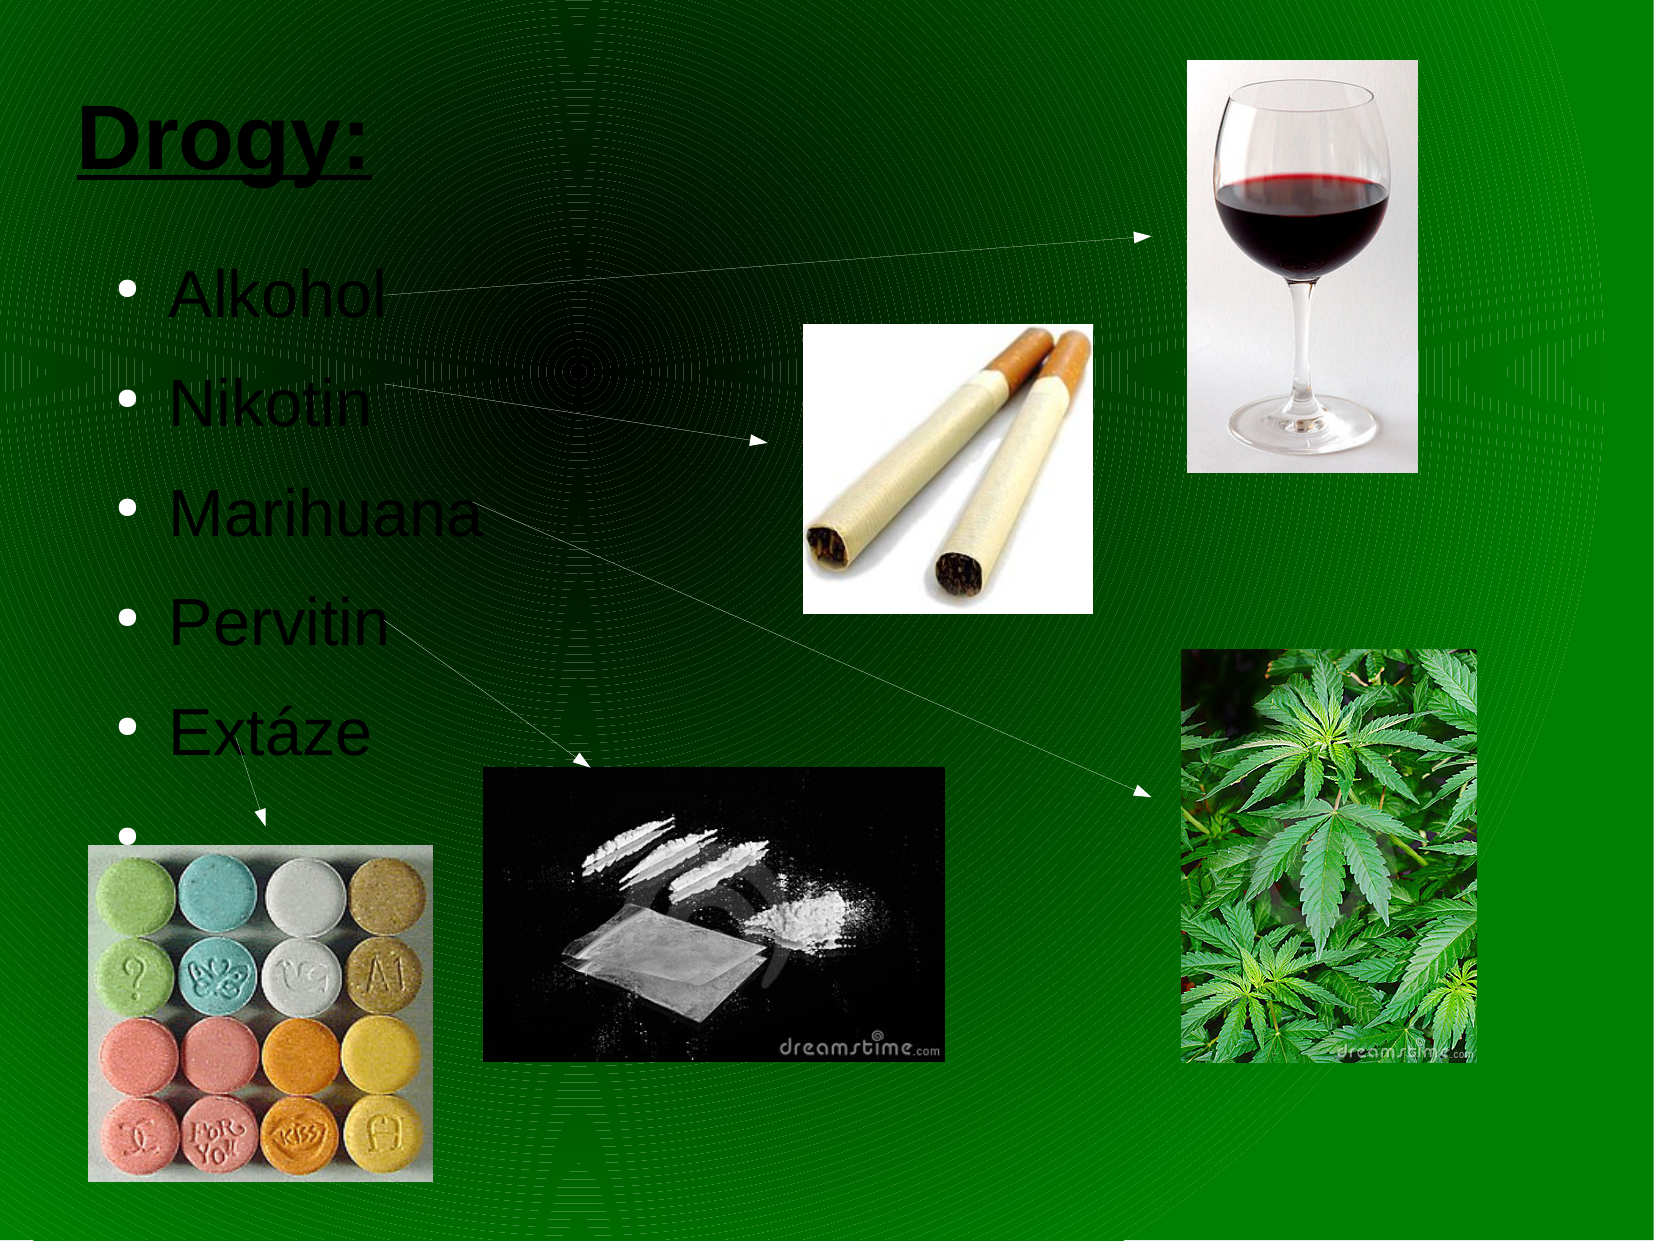

# Drogy:
Alkohol
Nikotin
Marihuana
Pervitin
Extáze